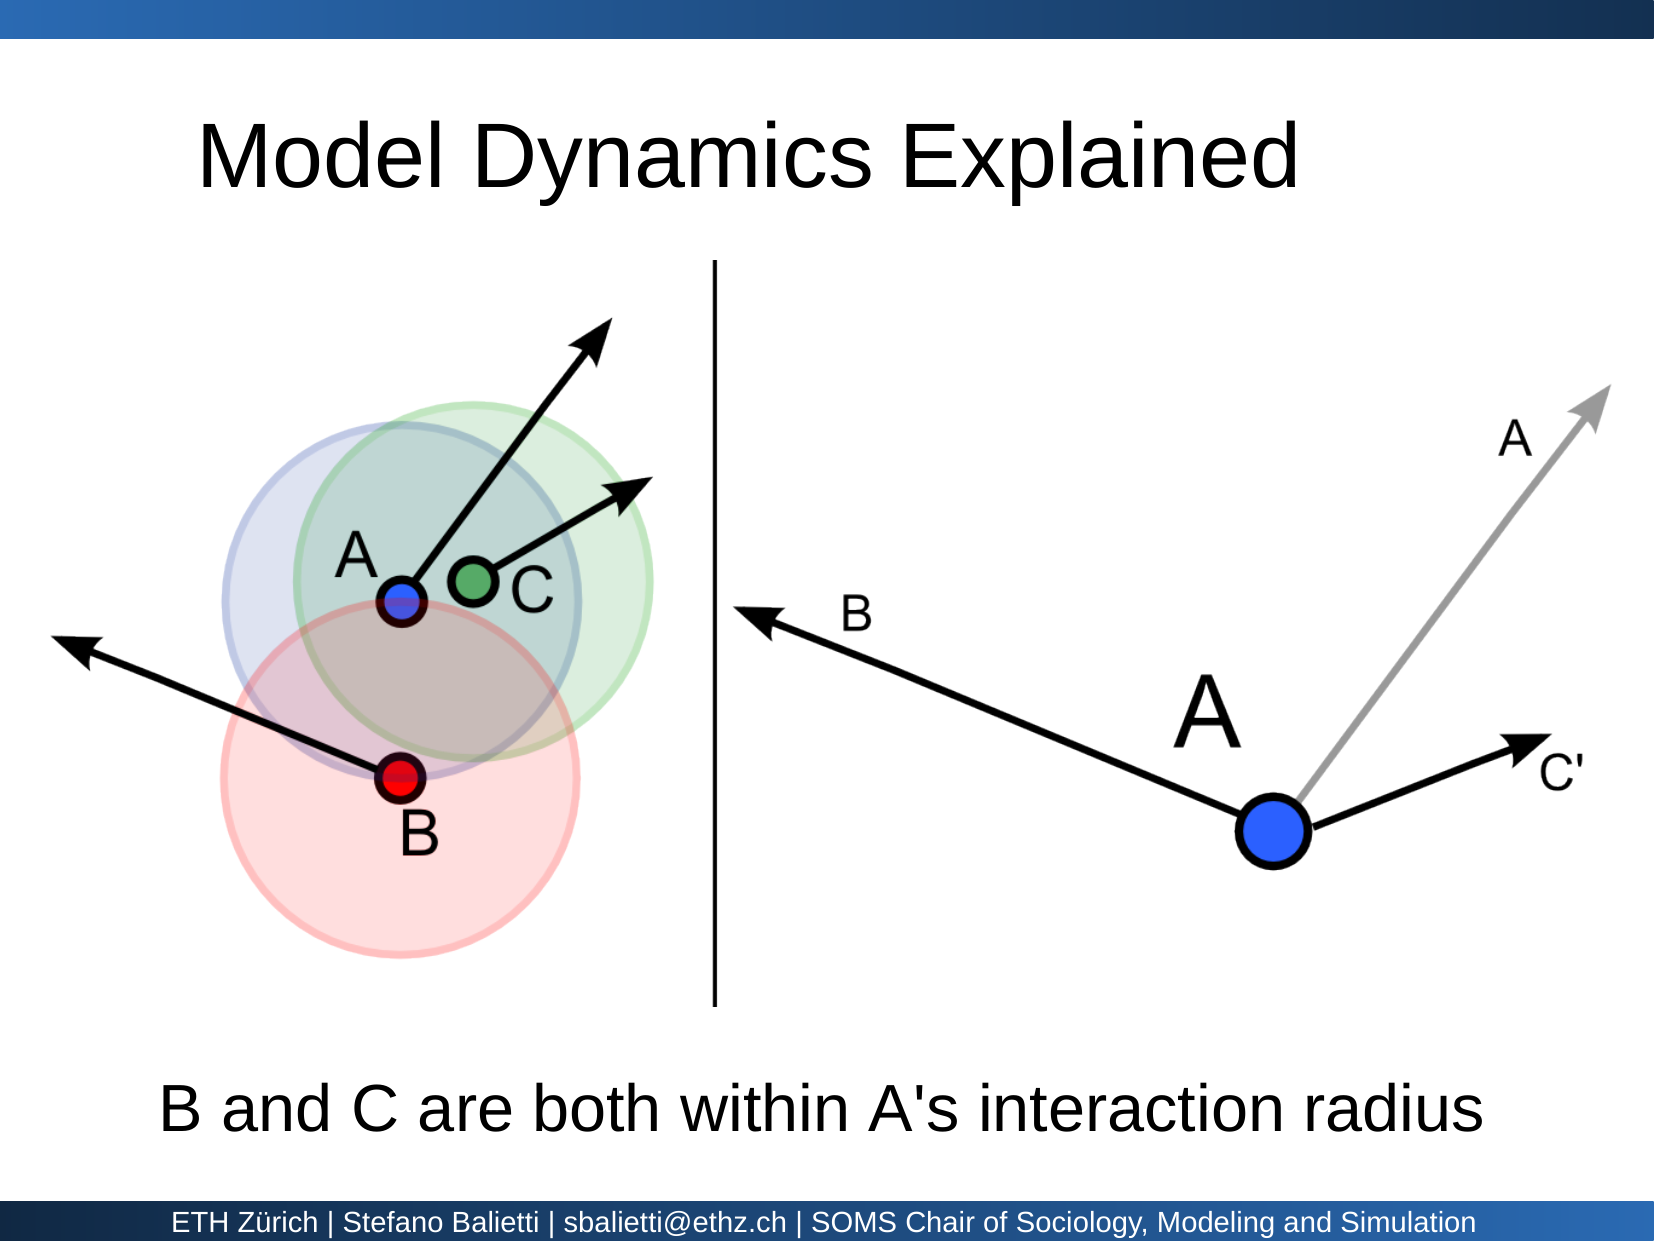

# Model Dynamics Explained
B and C are both within A's interaction radius
 ETH Zürich | Stefano Balietti | sbalietti@ethz.ch | SOMS Chair of Sociology, Modeling and Simulation